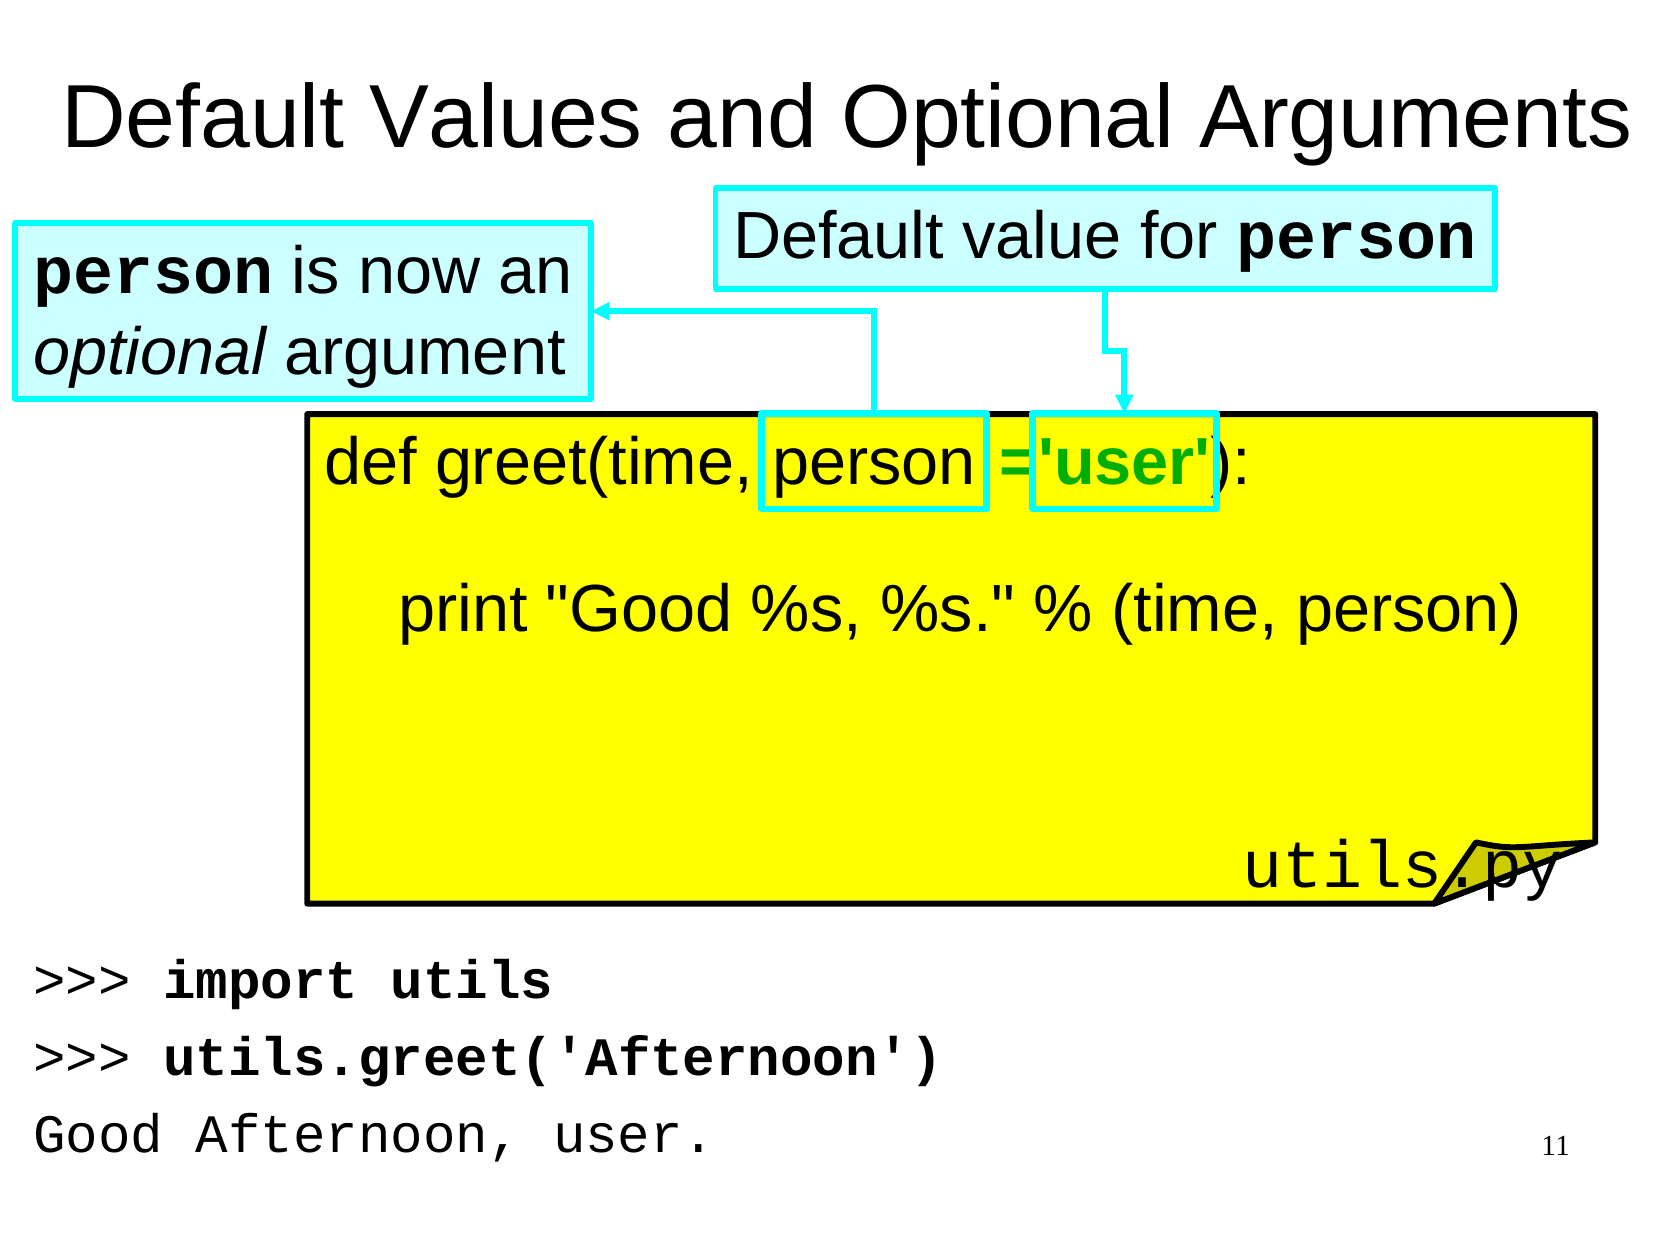

Default Values and Optional Arguments
Default value for person
person is now an
optional argument
def greet(time,
'user'
person
=
):
	print "Good %s, %s." % (time, person)
utils.py
# >>> import utils
>>> utils.greet('Afternoon')
Good Afternoon, user.
11